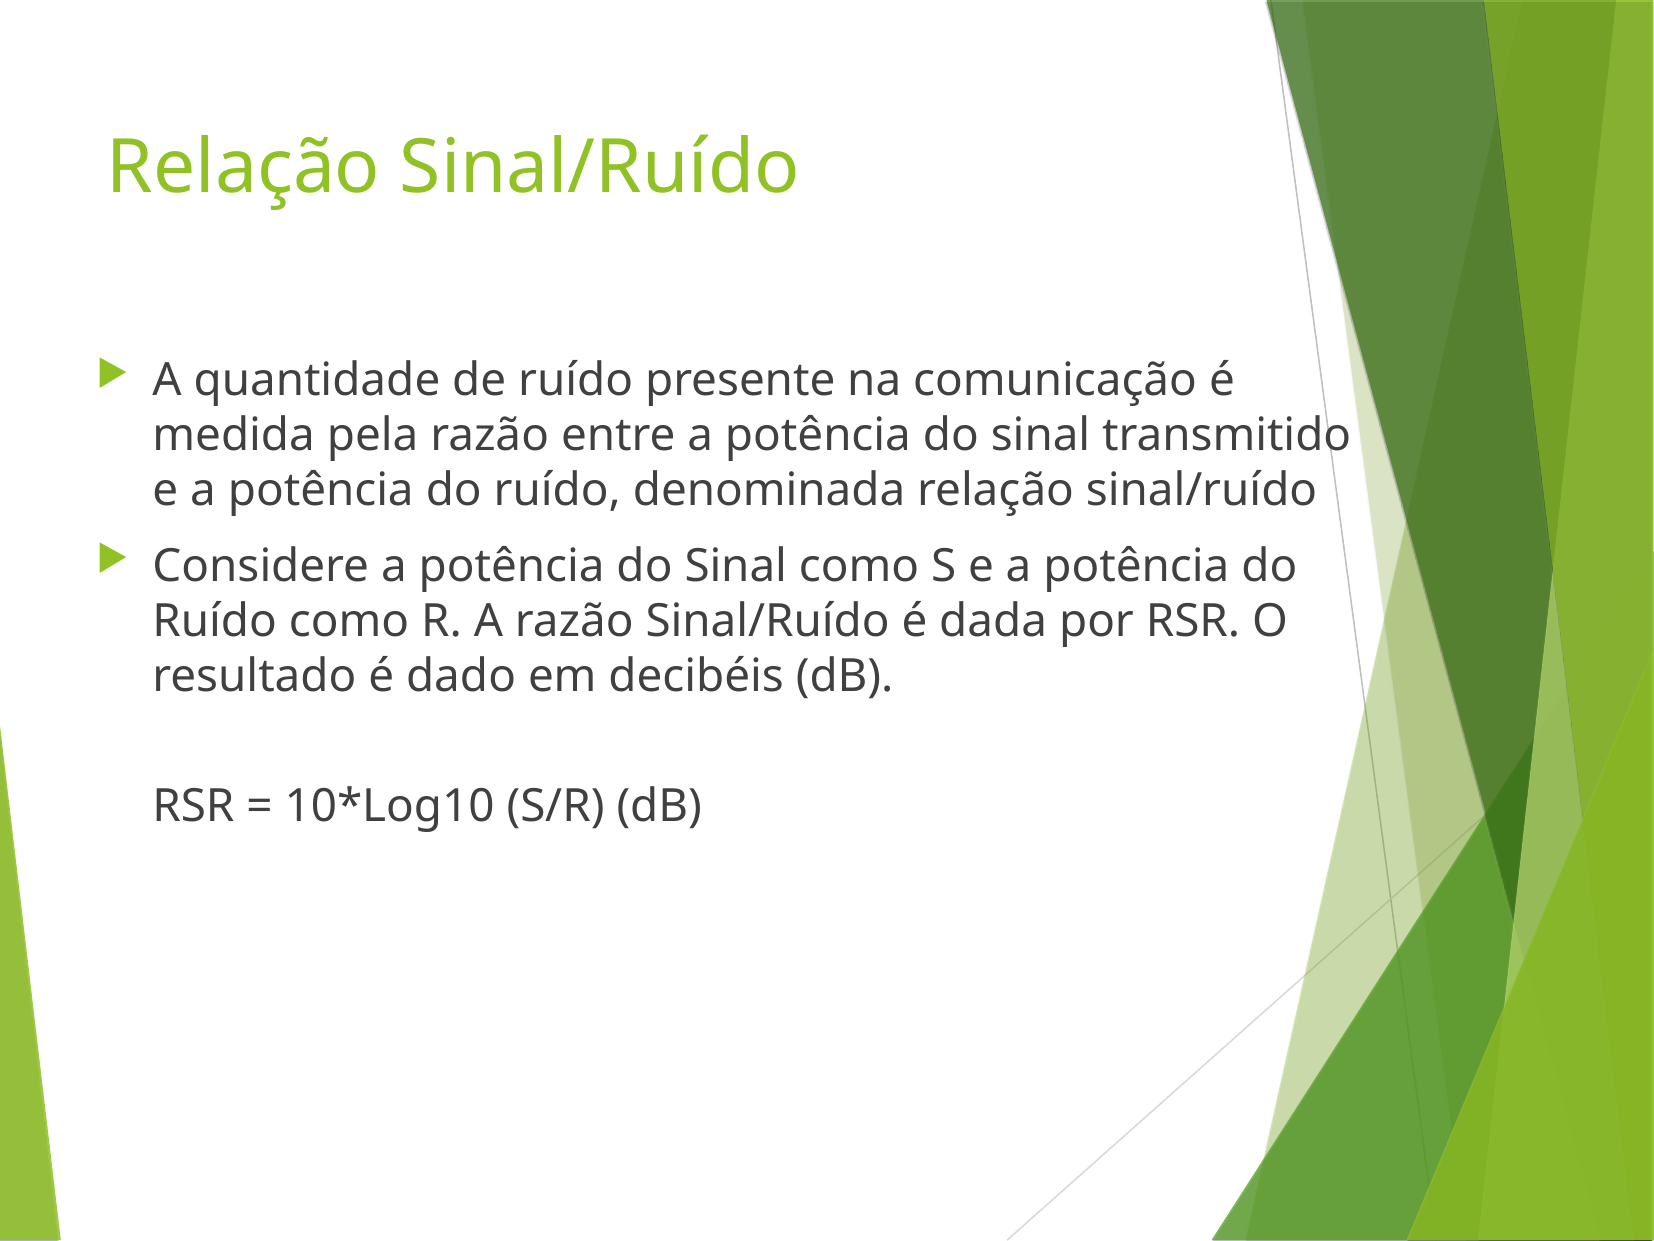

# Relação Sinal/Ruído
A quantidade de ruído presente na comunicação é medida pela razão entre a potência do sinal transmitido e a potência do ruído, denominada relação sinal/ruído
Considere a potência do Sinal como S e a potência do Ruído como R. A razão Sinal/Ruído é dada por RSR. O resultado é dado em decibéis (dB).
RSR = 10*Log10 (S/R) (dB)